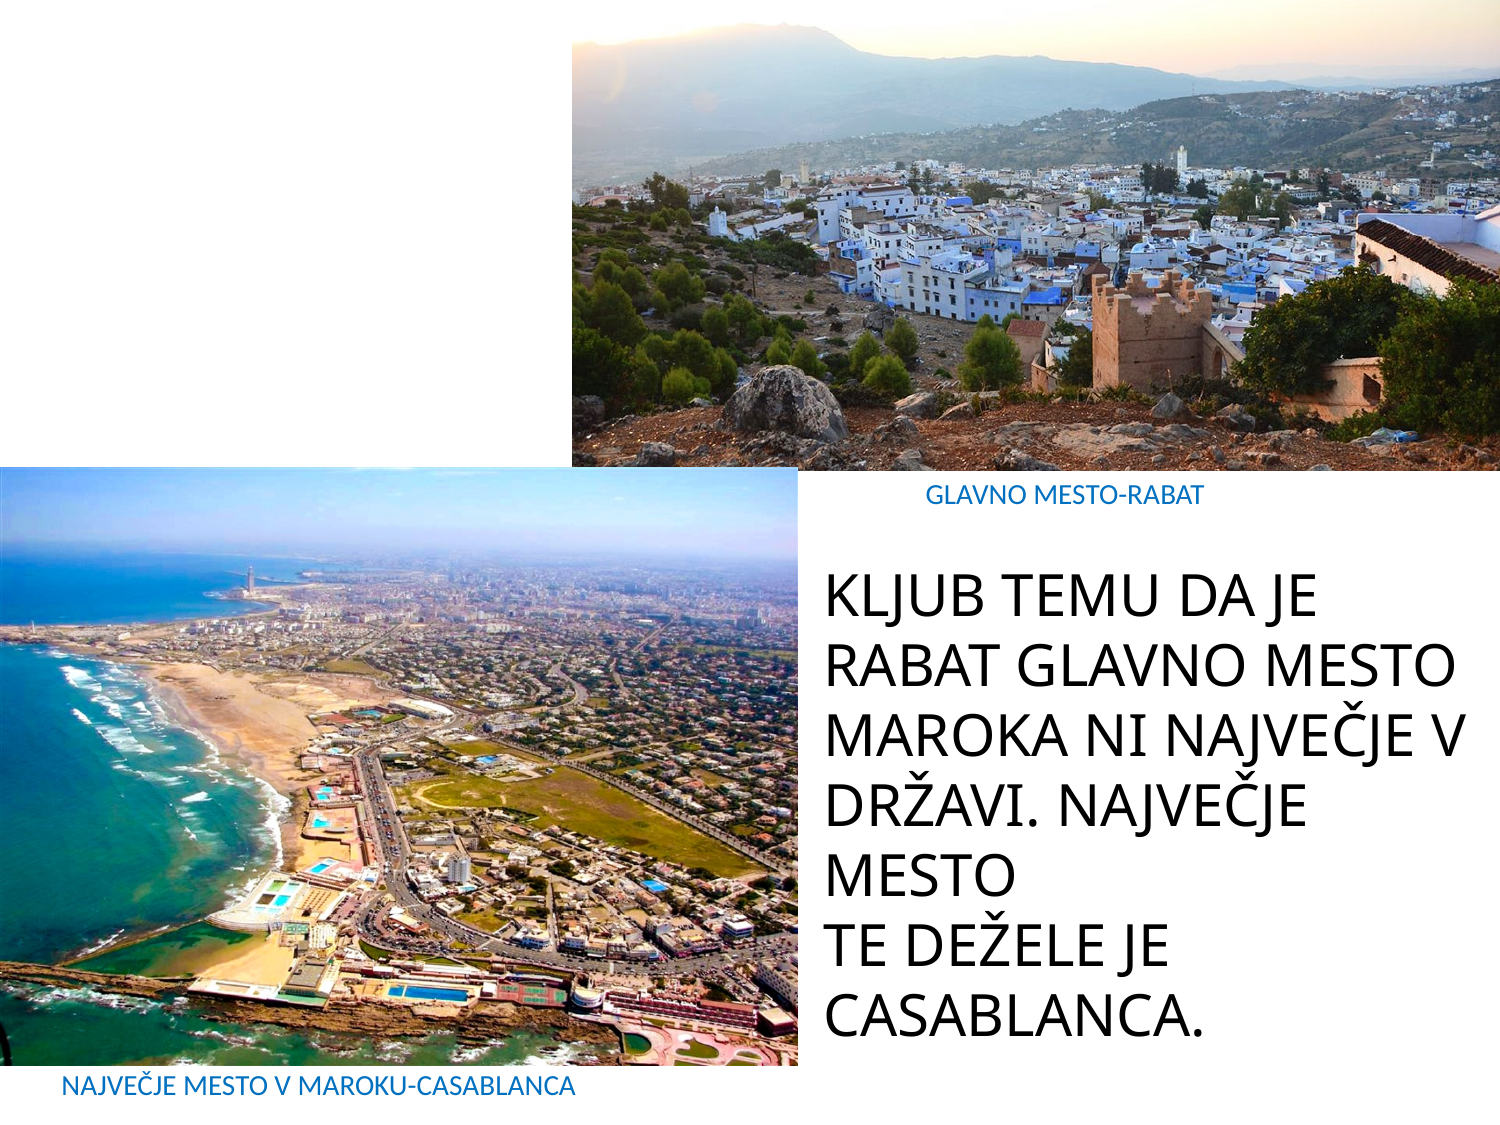

#
GLAVNO MESTO-RABAT
http://nexttriptourism.com/rabat-tourism-morocco/
KLJUB TEMU DA JE RABAT GLAVNO MESTO
MAROKA NI NAJVEČJE V DRŽAVI. NAJVEČJE MESTO
TE DEŽELE JE CASABLANCA.
NAJVEČJE MESTO V MAROKU-CASABLANCA
http://www.gwa.ac.ma/web/about/employment-gwa/moving-to-casablanca/casablanca-morocco-2/